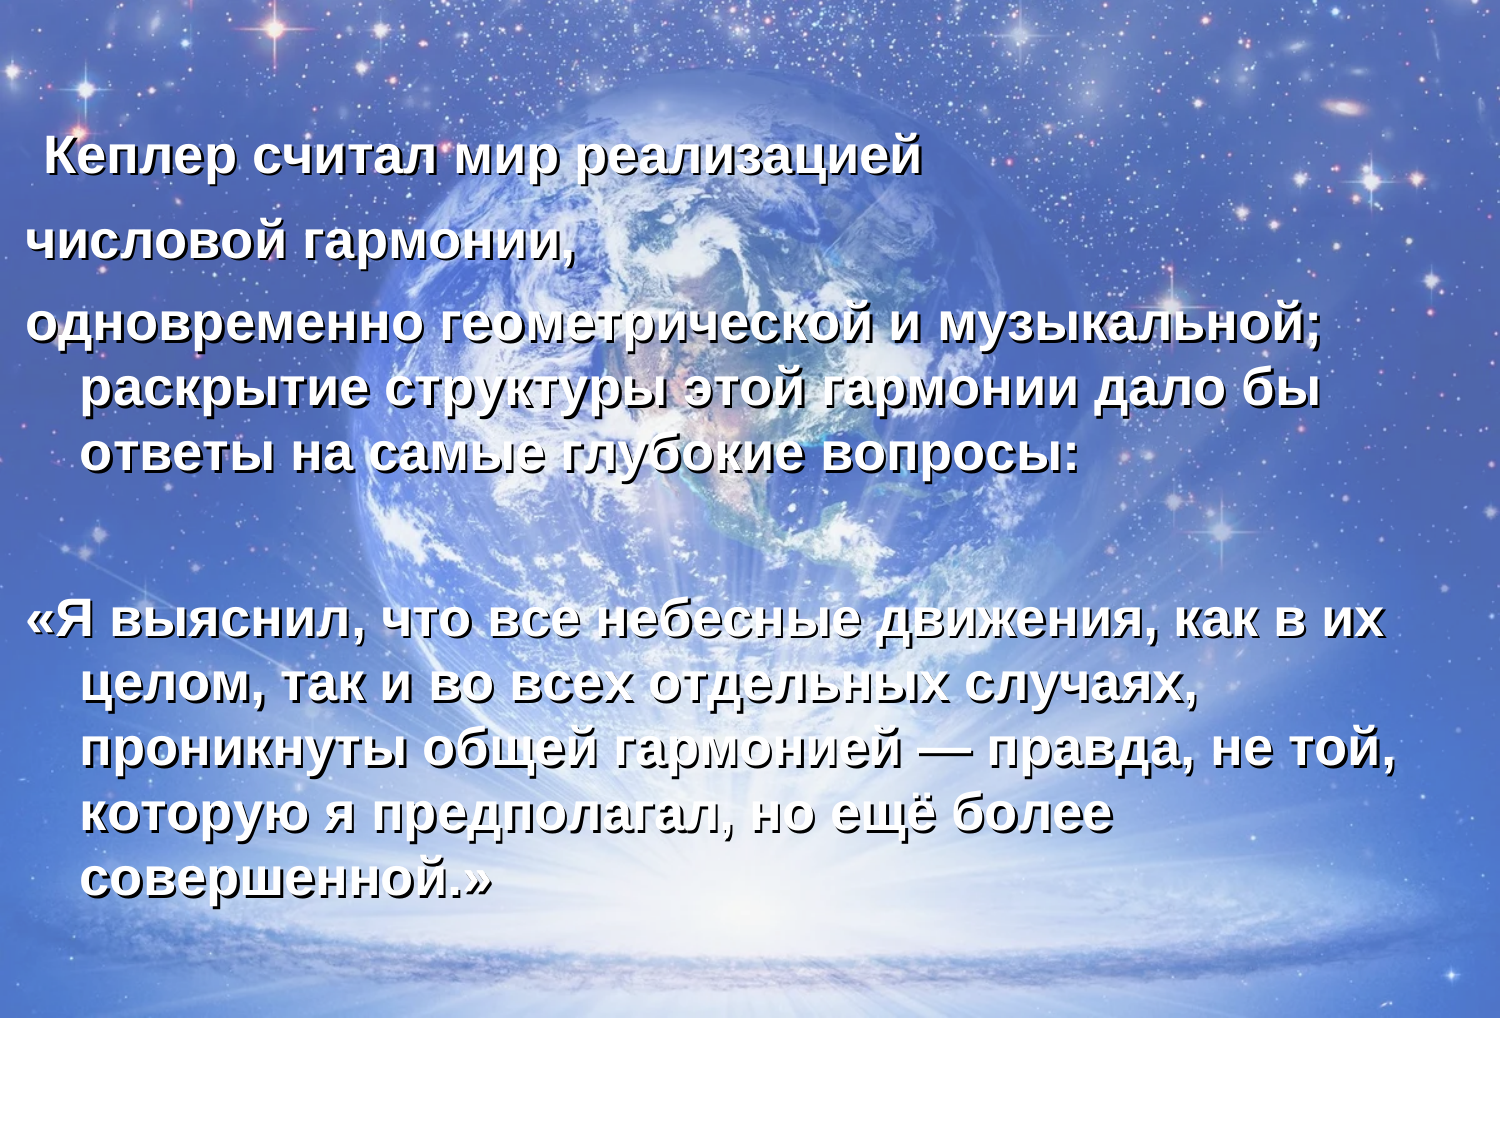

Кеплер считал мир реализацией
числовой гармонии,
одновременно геометрической и музыкальной; раскрытие структуры этой гармонии дало бы ответы на самые глубокие вопросы:
«Я выяснил, что все небесные движения, как в их целом, так и во всех отдельных случаях, проникнуты общей гармонией — правда, не той, которую я предполагал, но ещё более совершенной.»